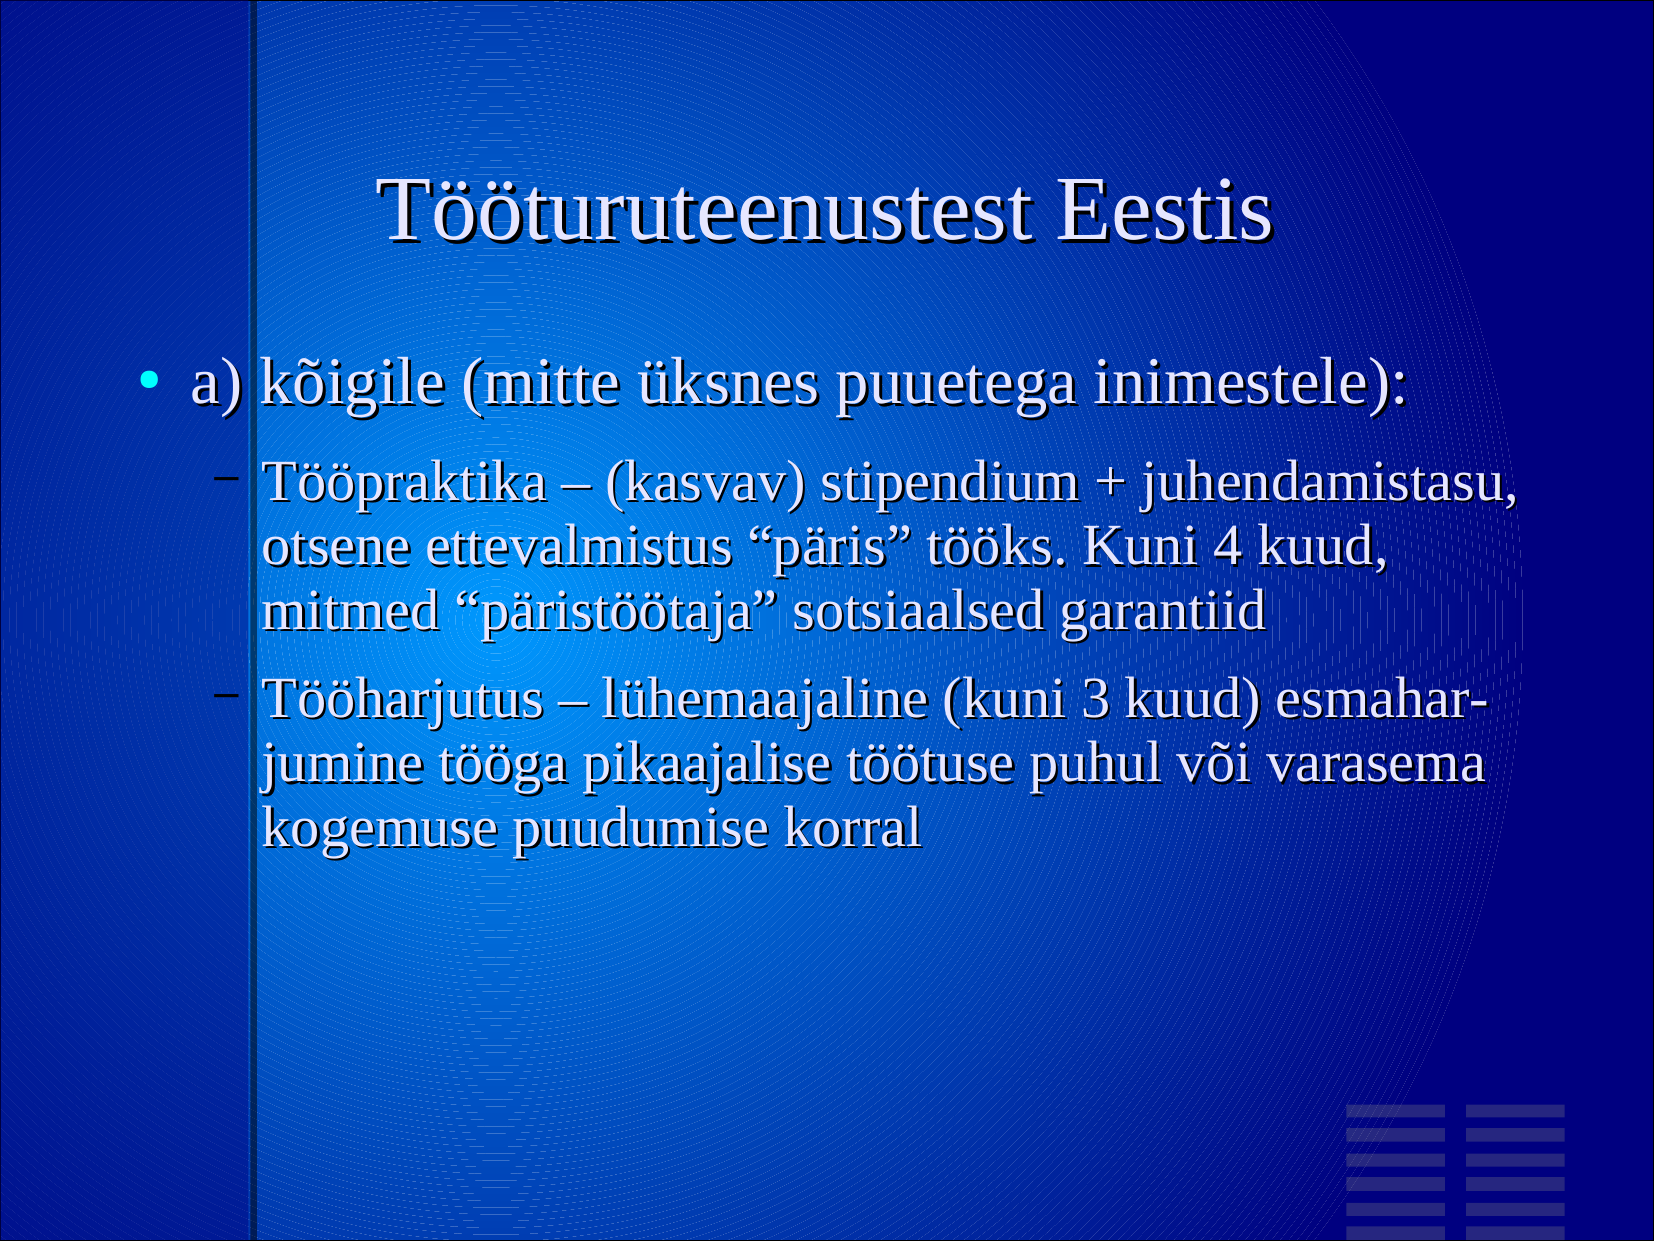

# Tööturuteenustest Eestis
a) kõigile (mitte üksnes puuetega inimestele):
Tööpraktika – (kasvav) stipendium + juhendamistasu, otsene ettevalmistus “päris” tööks. Kuni 4 kuud, mitmed “päristöötaja” sotsiaalsed garantiid
Tööharjutus – lühemaajaline (kuni 3 kuud) esmahar-jumine tööga pikaajalise töötuse puhul või varasema kogemuse puudumise korral